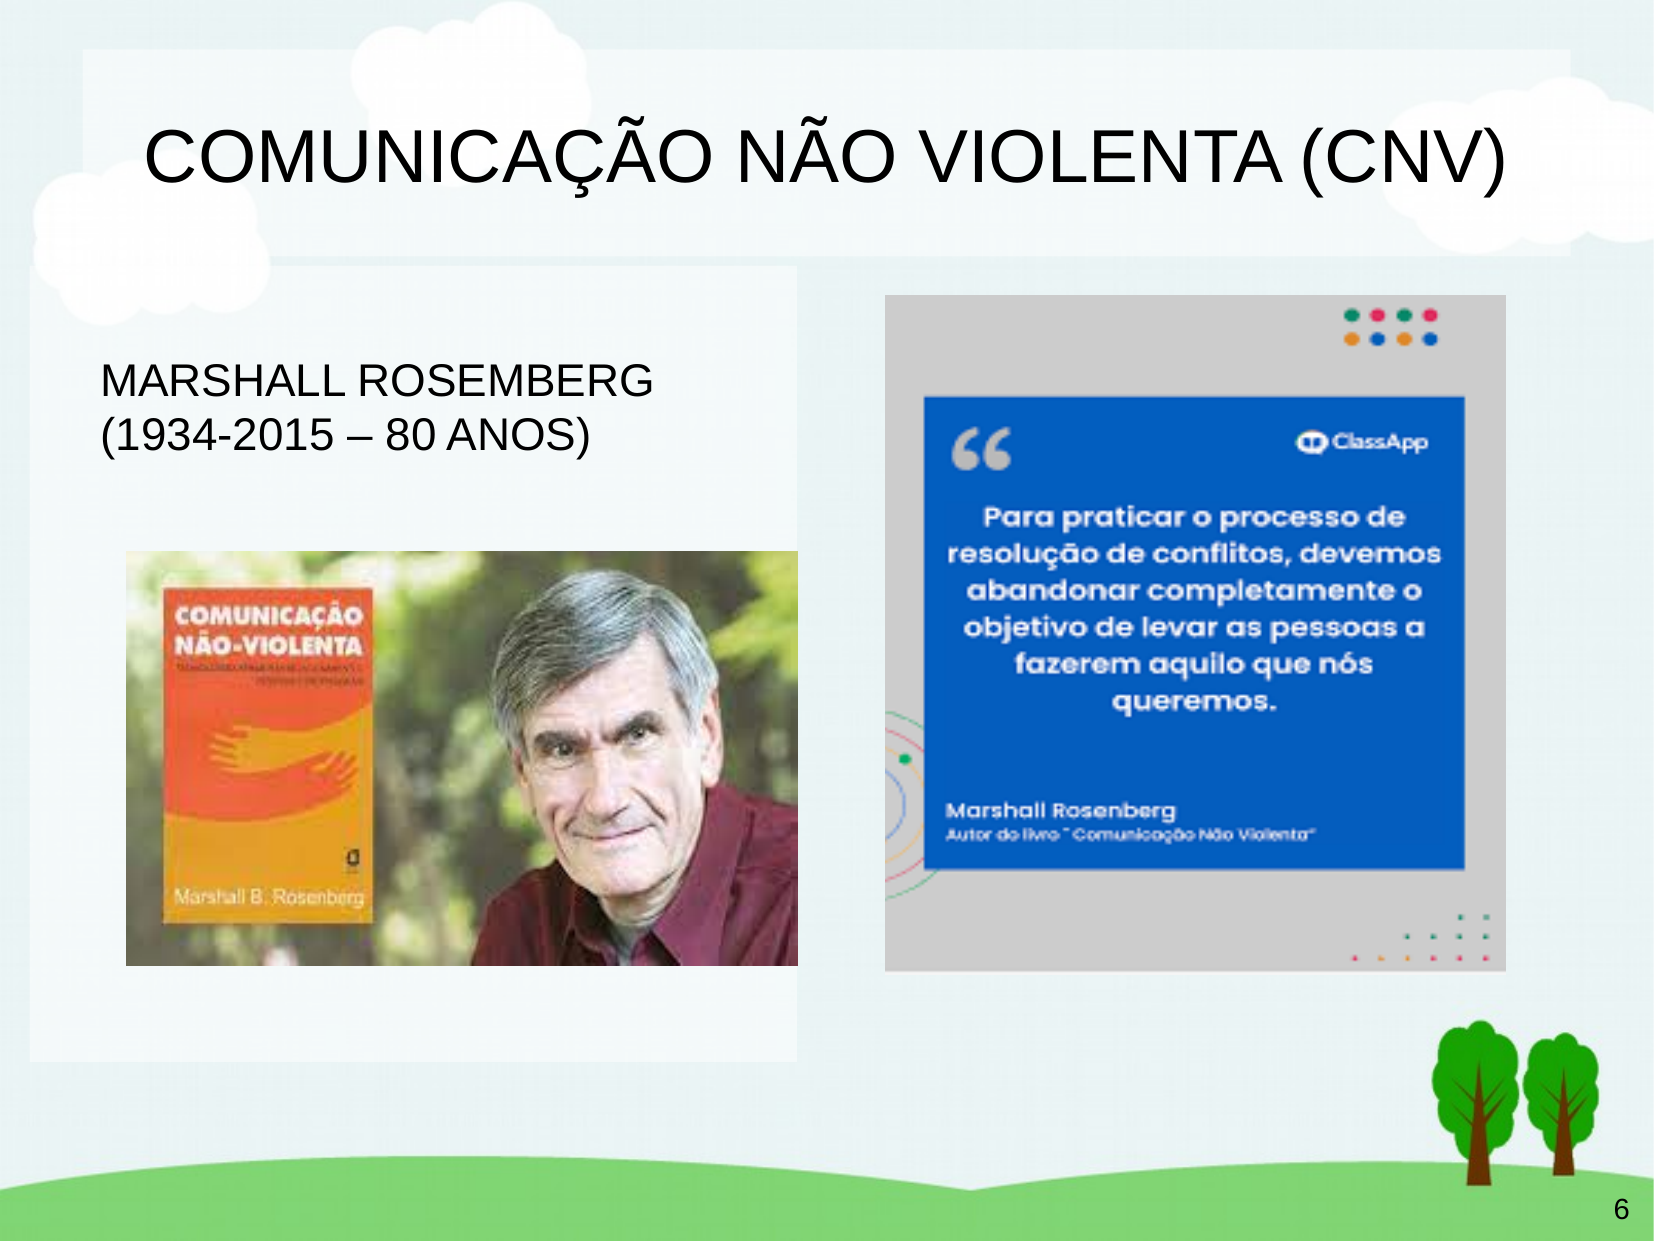

# COMUNICAÇÃO NÃO VIOLENTA (CNV)
MARSHALL ROSEMBERG (1934-2015 – 80 ANOS)
6